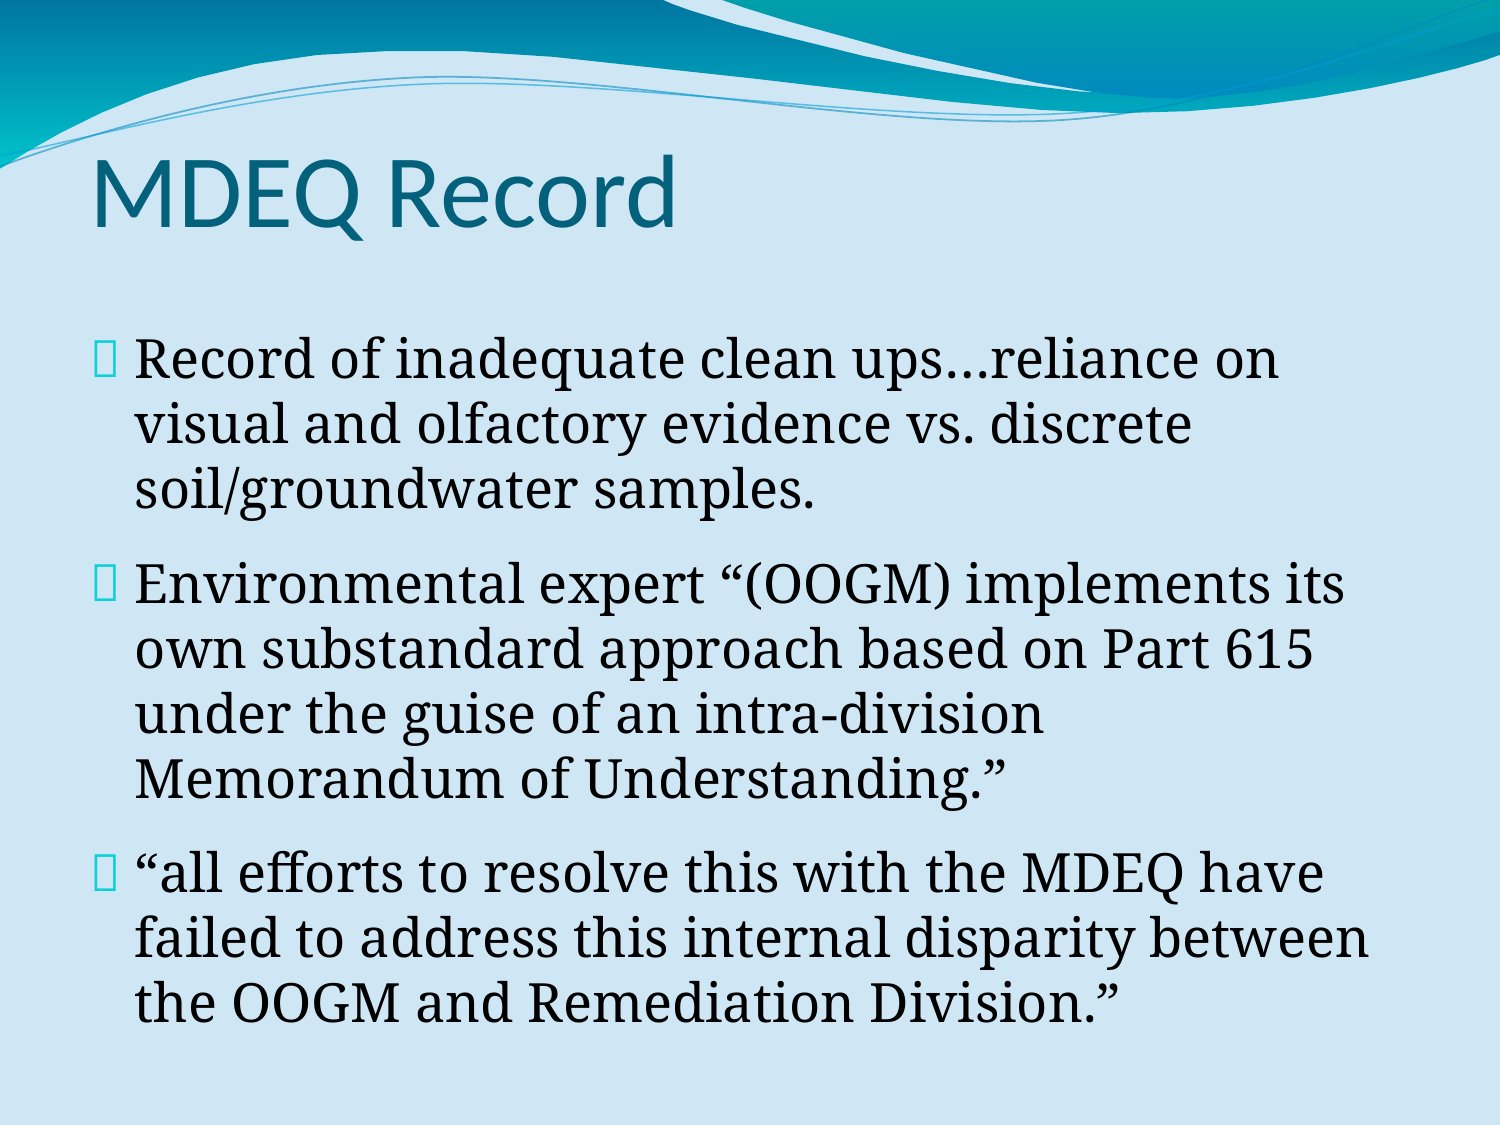

# MDEQ Record
Record of inadequate clean ups…reliance on visual and olfactory evidence vs. discrete soil/groundwater samples.
Environmental expert “(OOGM) implements its own substandard approach based on Part 615 under the guise of an intra-division Memorandum of Understanding.”
“all efforts to resolve this with the MDEQ have failed to address this internal disparity between the OOGM and Remediation Division.”